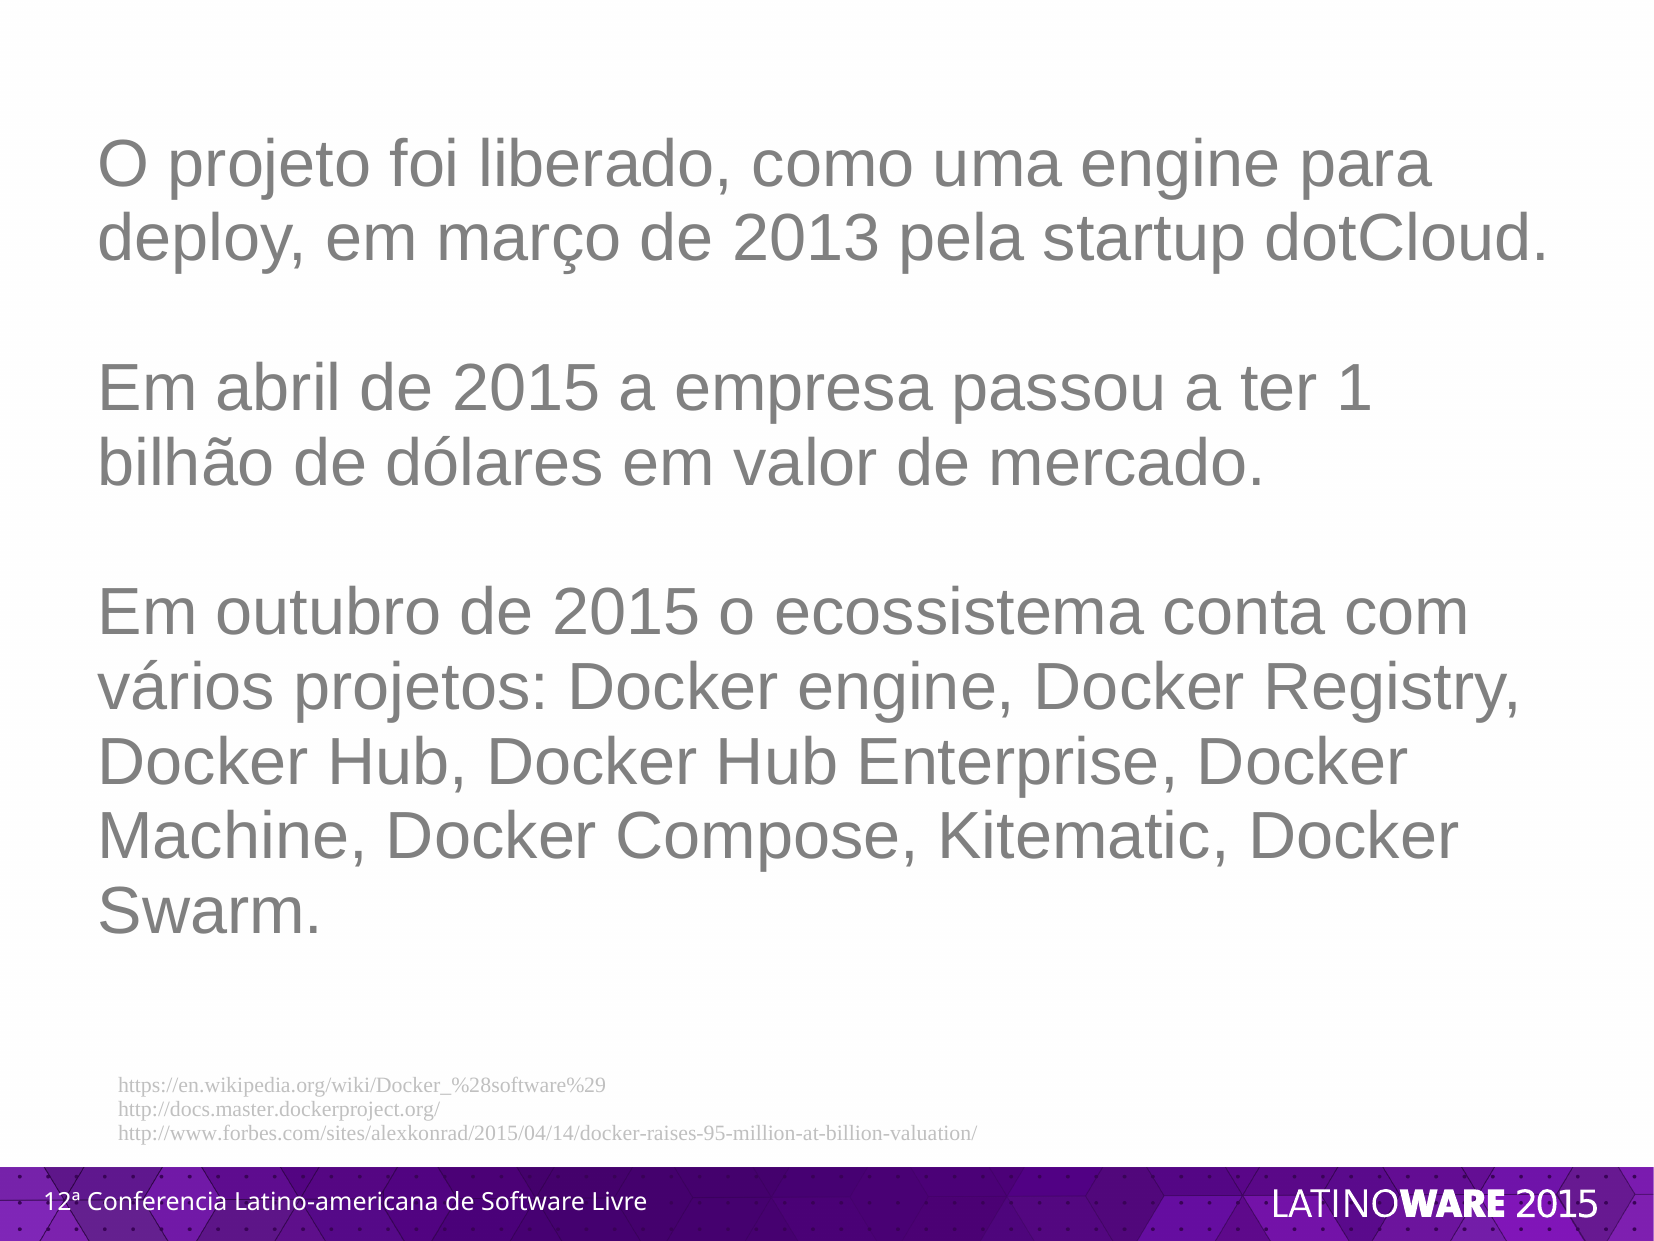

O projeto foi liberado, como uma engine para deploy, em março de 2013 pela startup dotCloud.
Em abril de 2015 a empresa passou a ter 1 bilhão de dólares em valor de mercado.
Em outubro de 2015 o ecossistema conta com vários projetos: Docker engine, Docker Registry, Docker Hub, Docker Hub Enterprise, Docker Machine, Docker Compose, Kitematic, Docker Swarm.
https://en.wikipedia.org/wiki/Docker_%28software%29
http://docs.master.dockerproject.org/
http://www.forbes.com/sites/alexkonrad/2015/04/14/docker-raises-95-million-at-billion-valuation/
12ª Conferencia Latino-americana de Software Livre